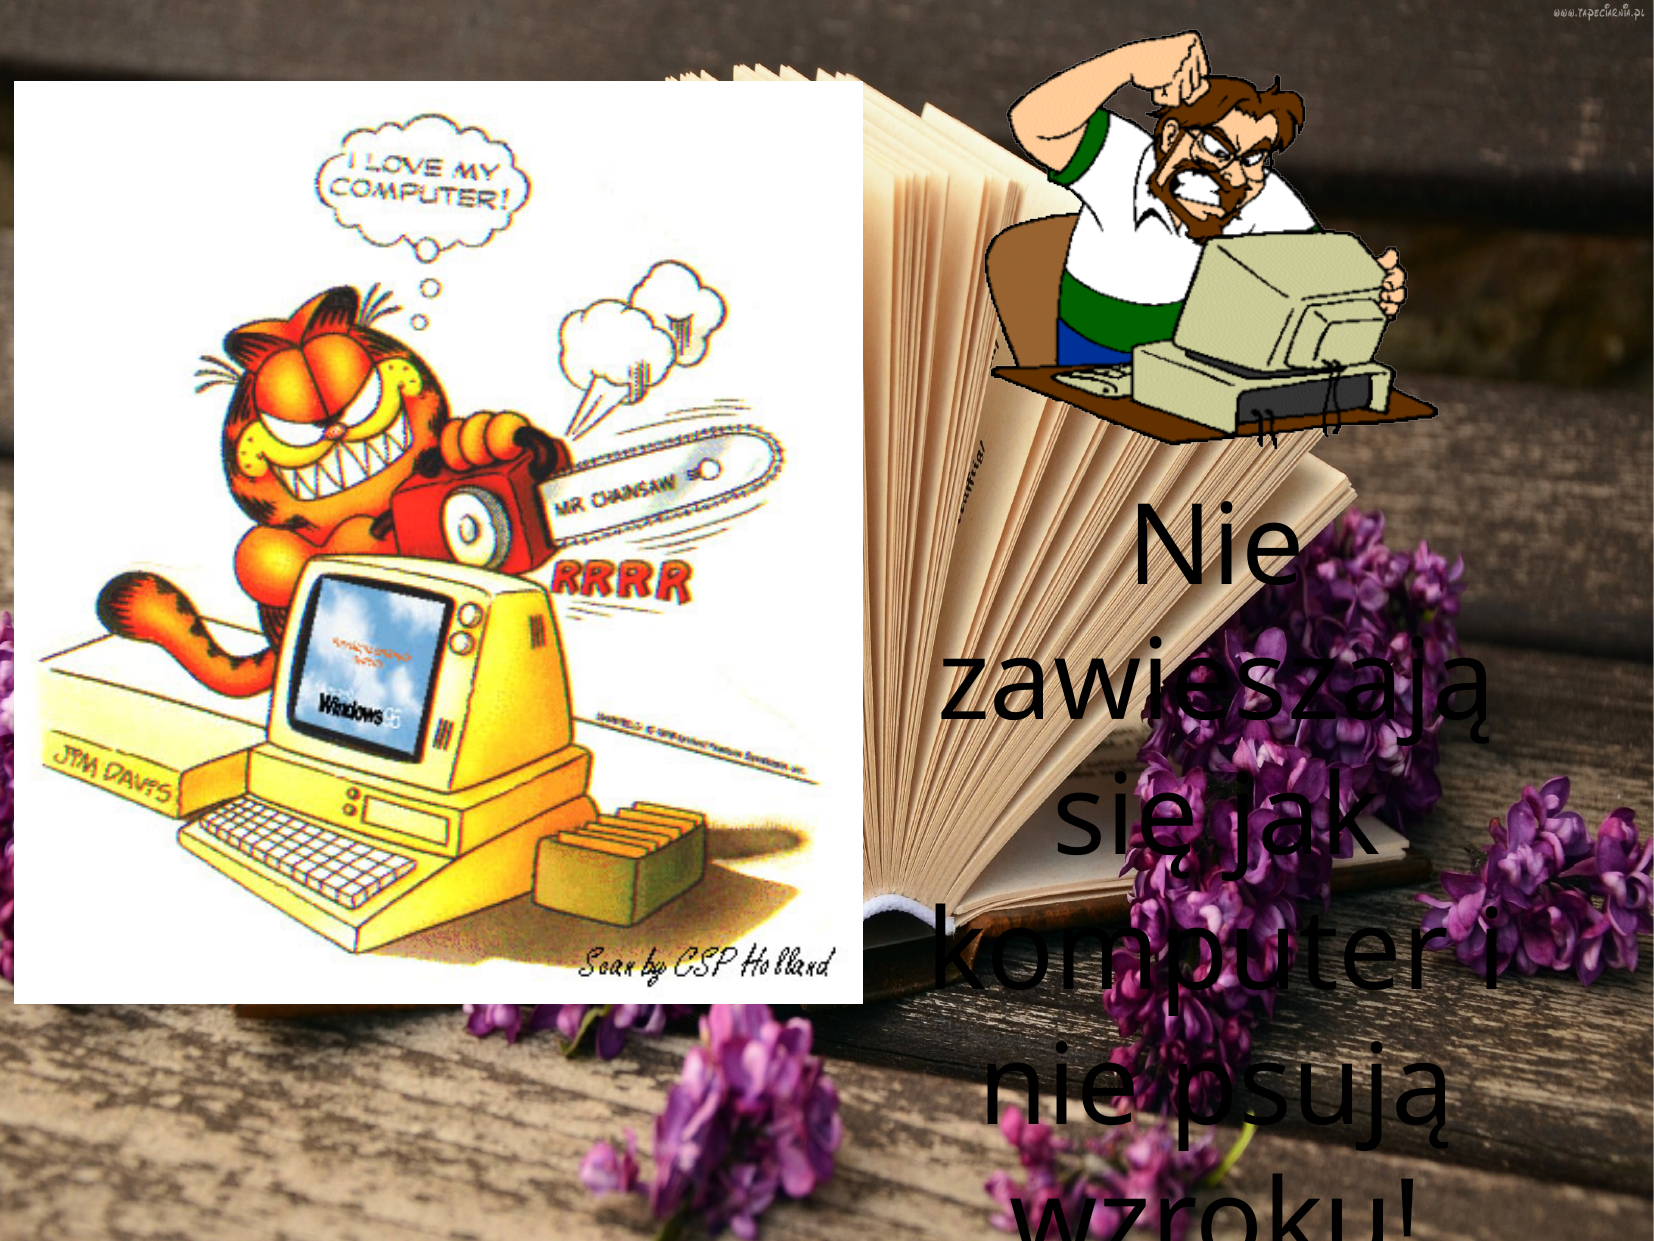

# Nie zawieszają się jak komputer i nie psują wzroku!